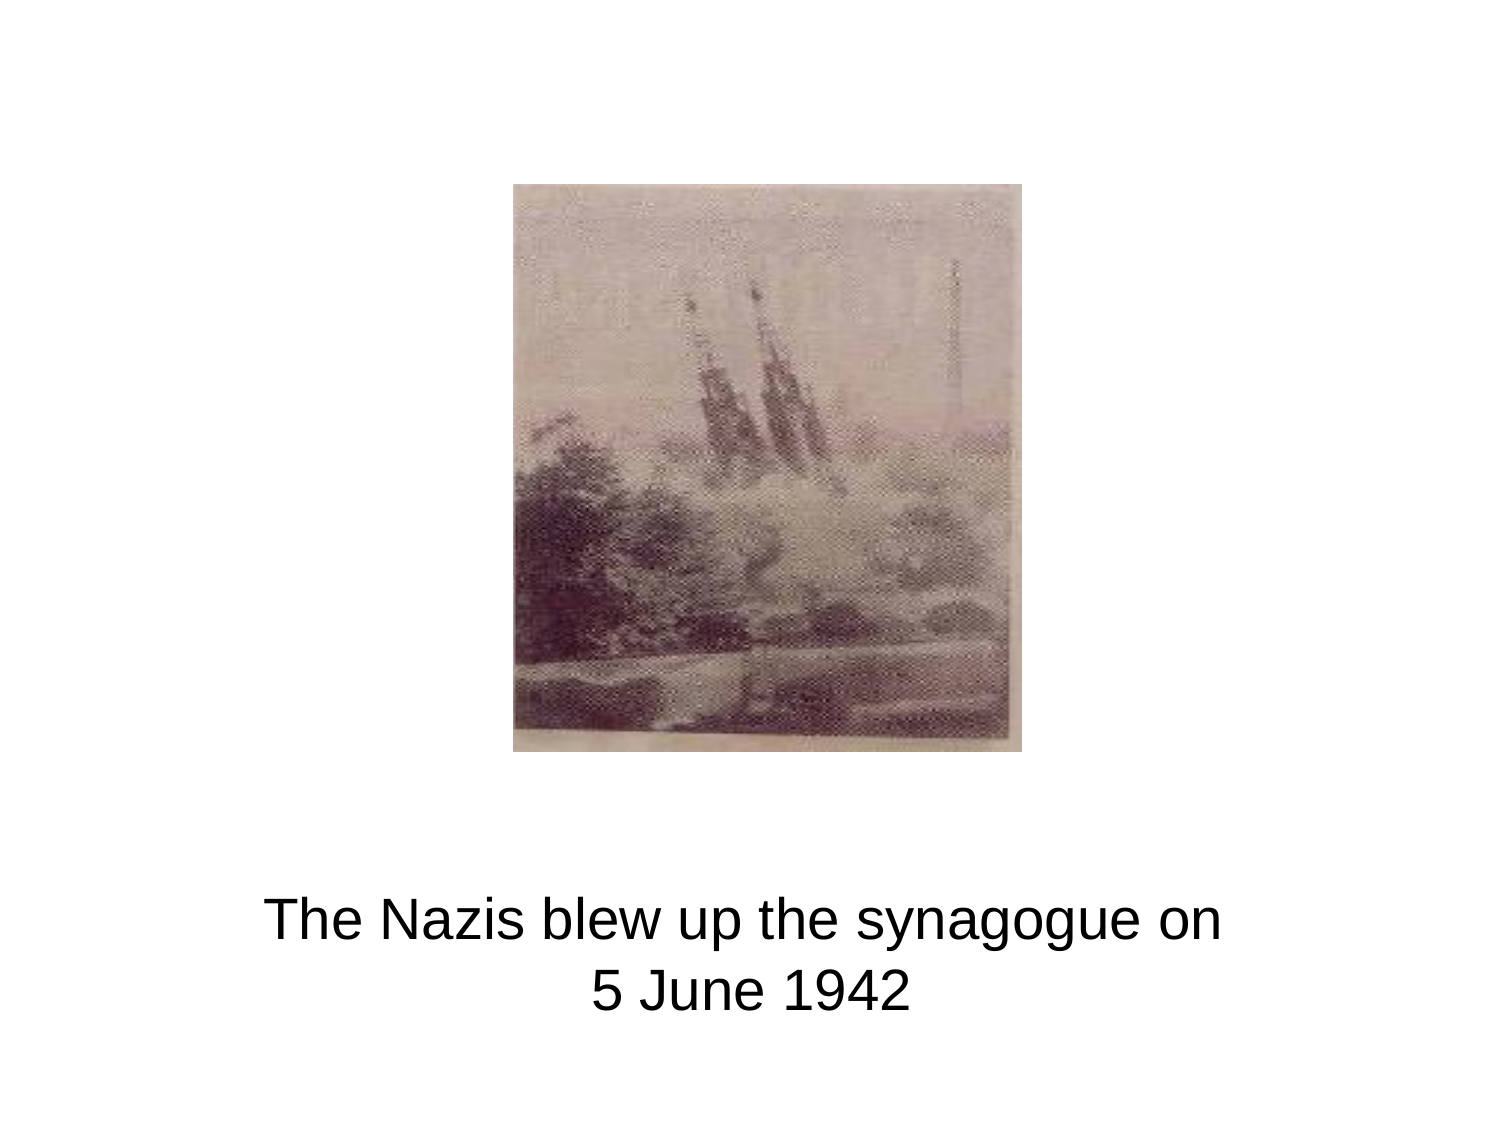

# The Nazis blew up the synagogue on 5 June 1942